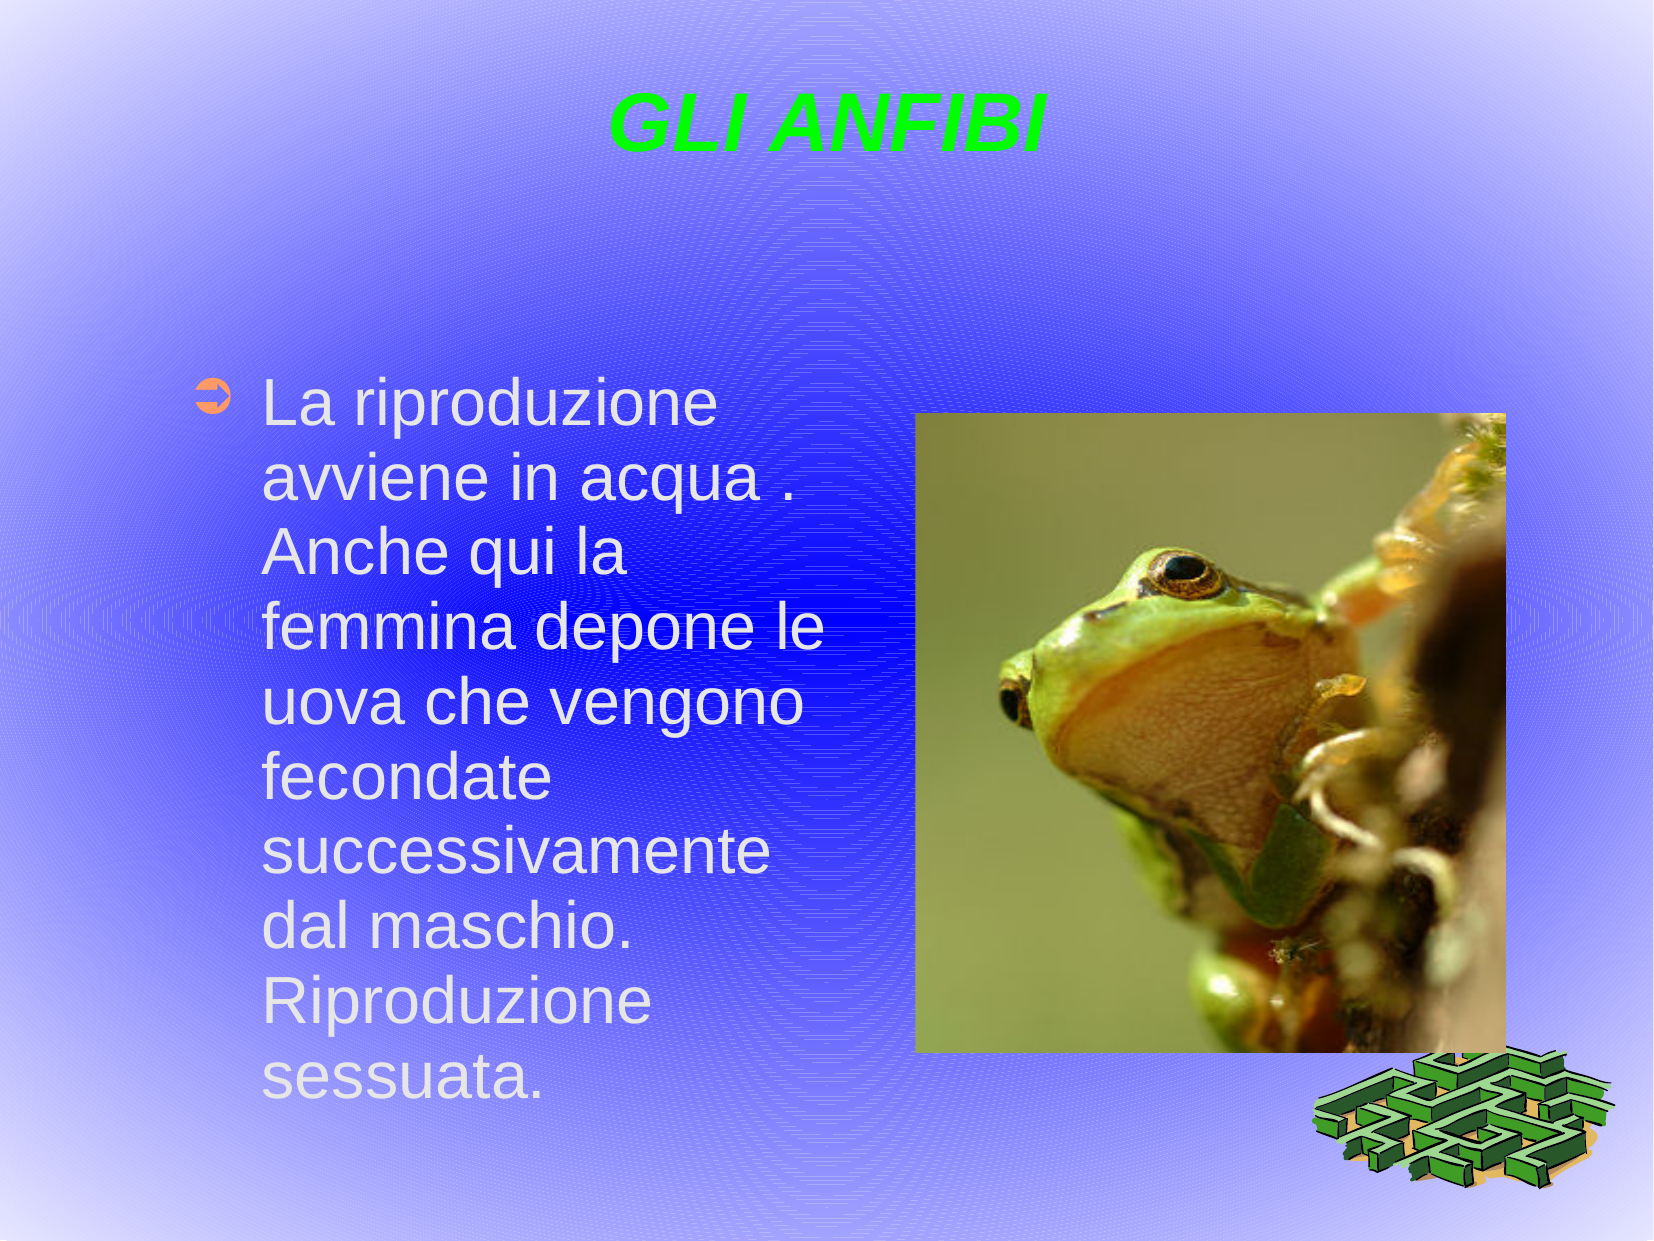

# GLI ANFIBI
La riproduzione avviene in acqua . Anche qui la femmina depone le uova che vengono fecondate successivamente dal maschio. Riproduzione sessuata.